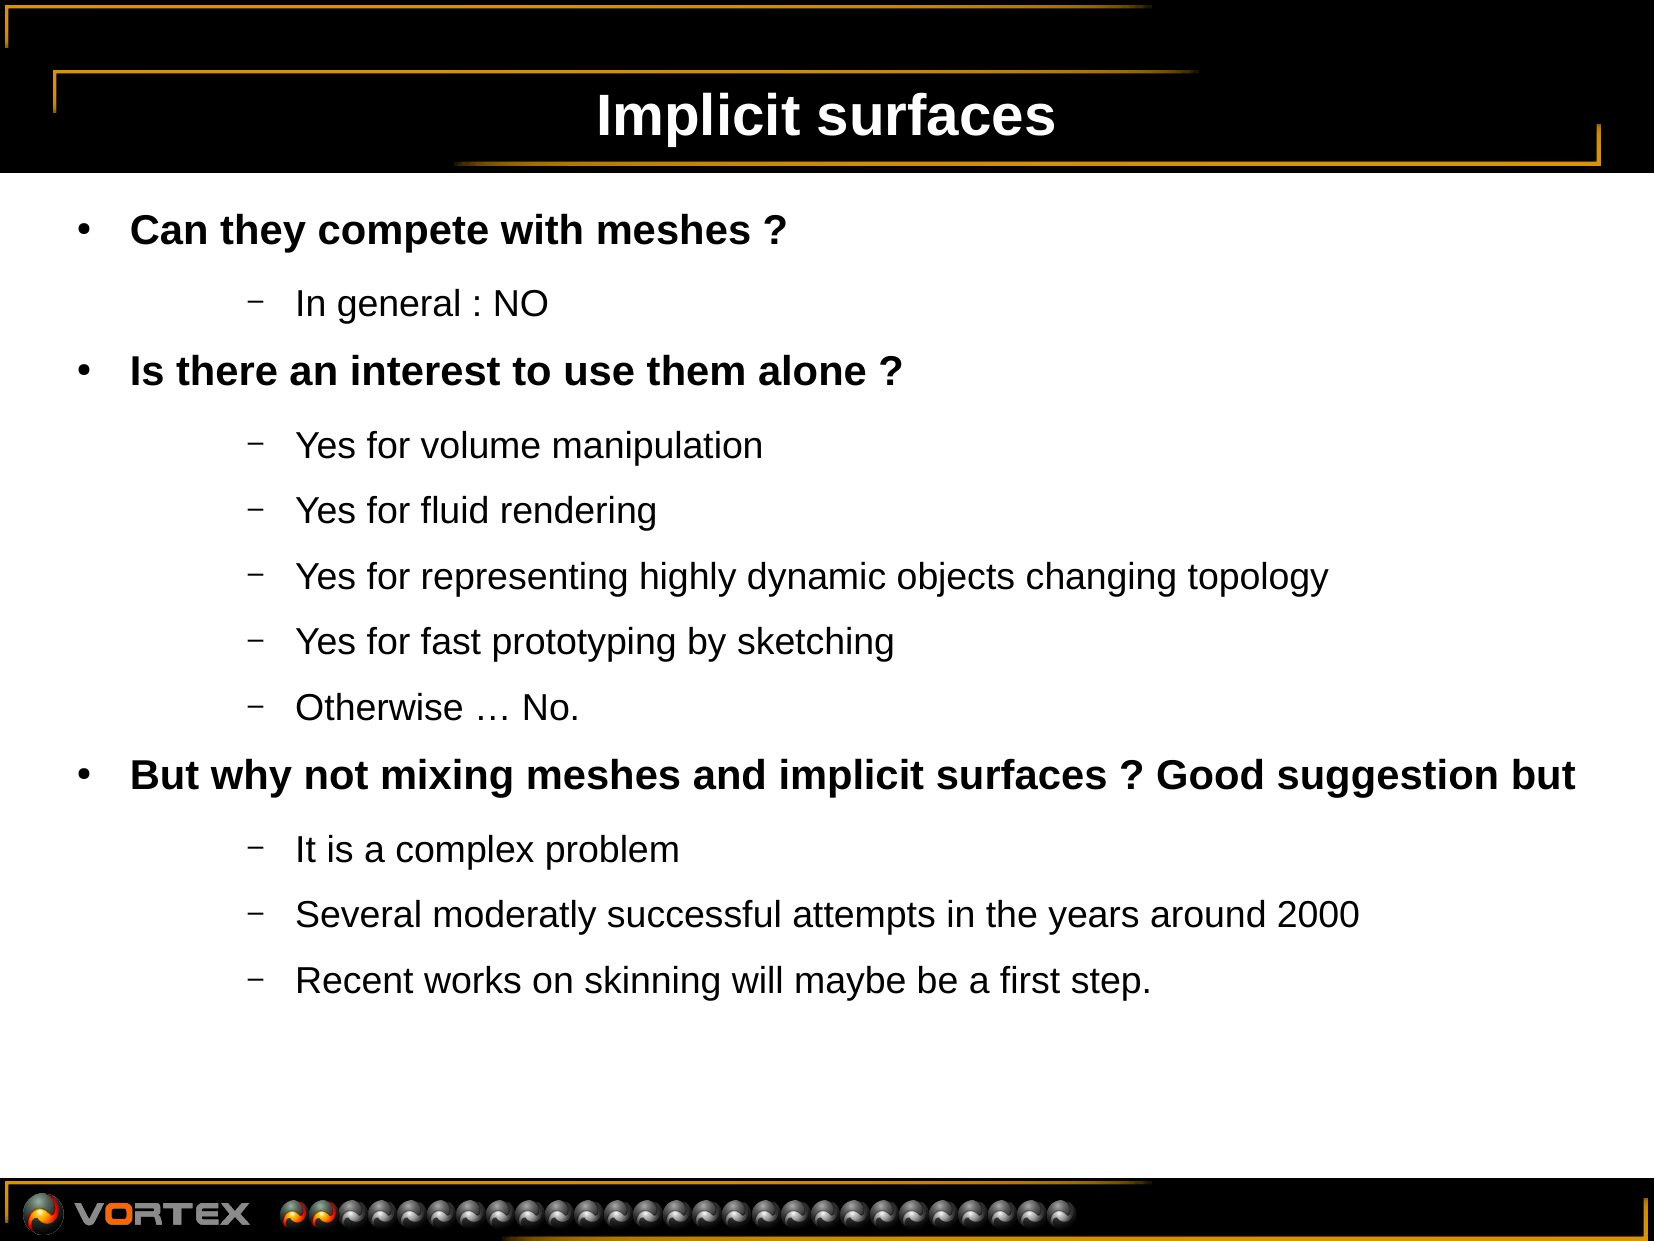

# Implicit surfaces
Can they compete with meshes ?
In general : NO
Is there an interest to use them alone ?
Yes for volume manipulation
Yes for fluid rendering
Yes for representing highly dynamic objects changing topology
Yes for fast prototyping by sketching
Otherwise … No.
But why not mixing meshes and implicit surfaces ? Good suggestion but
It is a complex problem
Several moderatly successful attempts in the years around 2000
Recent works on skinning will maybe be a first step.